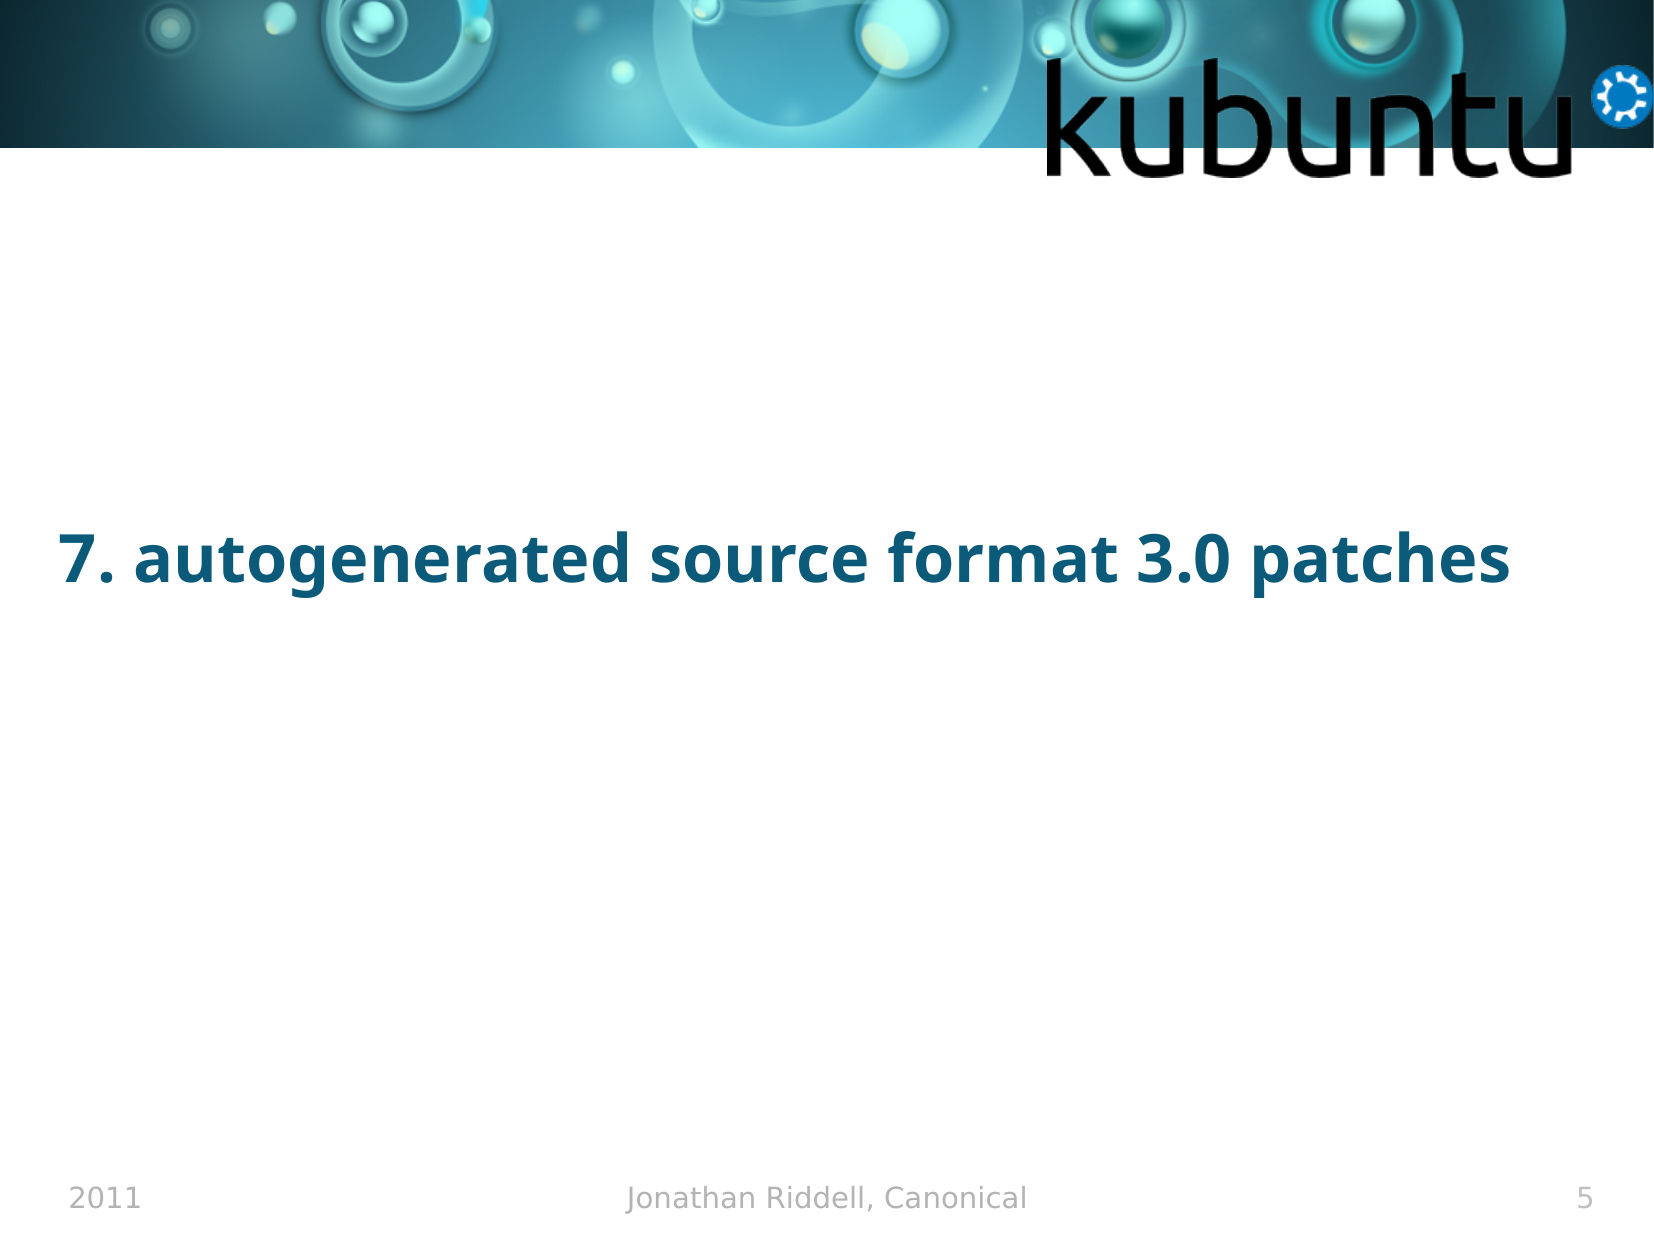

# 7. autogenerated source format 3.0 patches
Name
www.kde.org
5